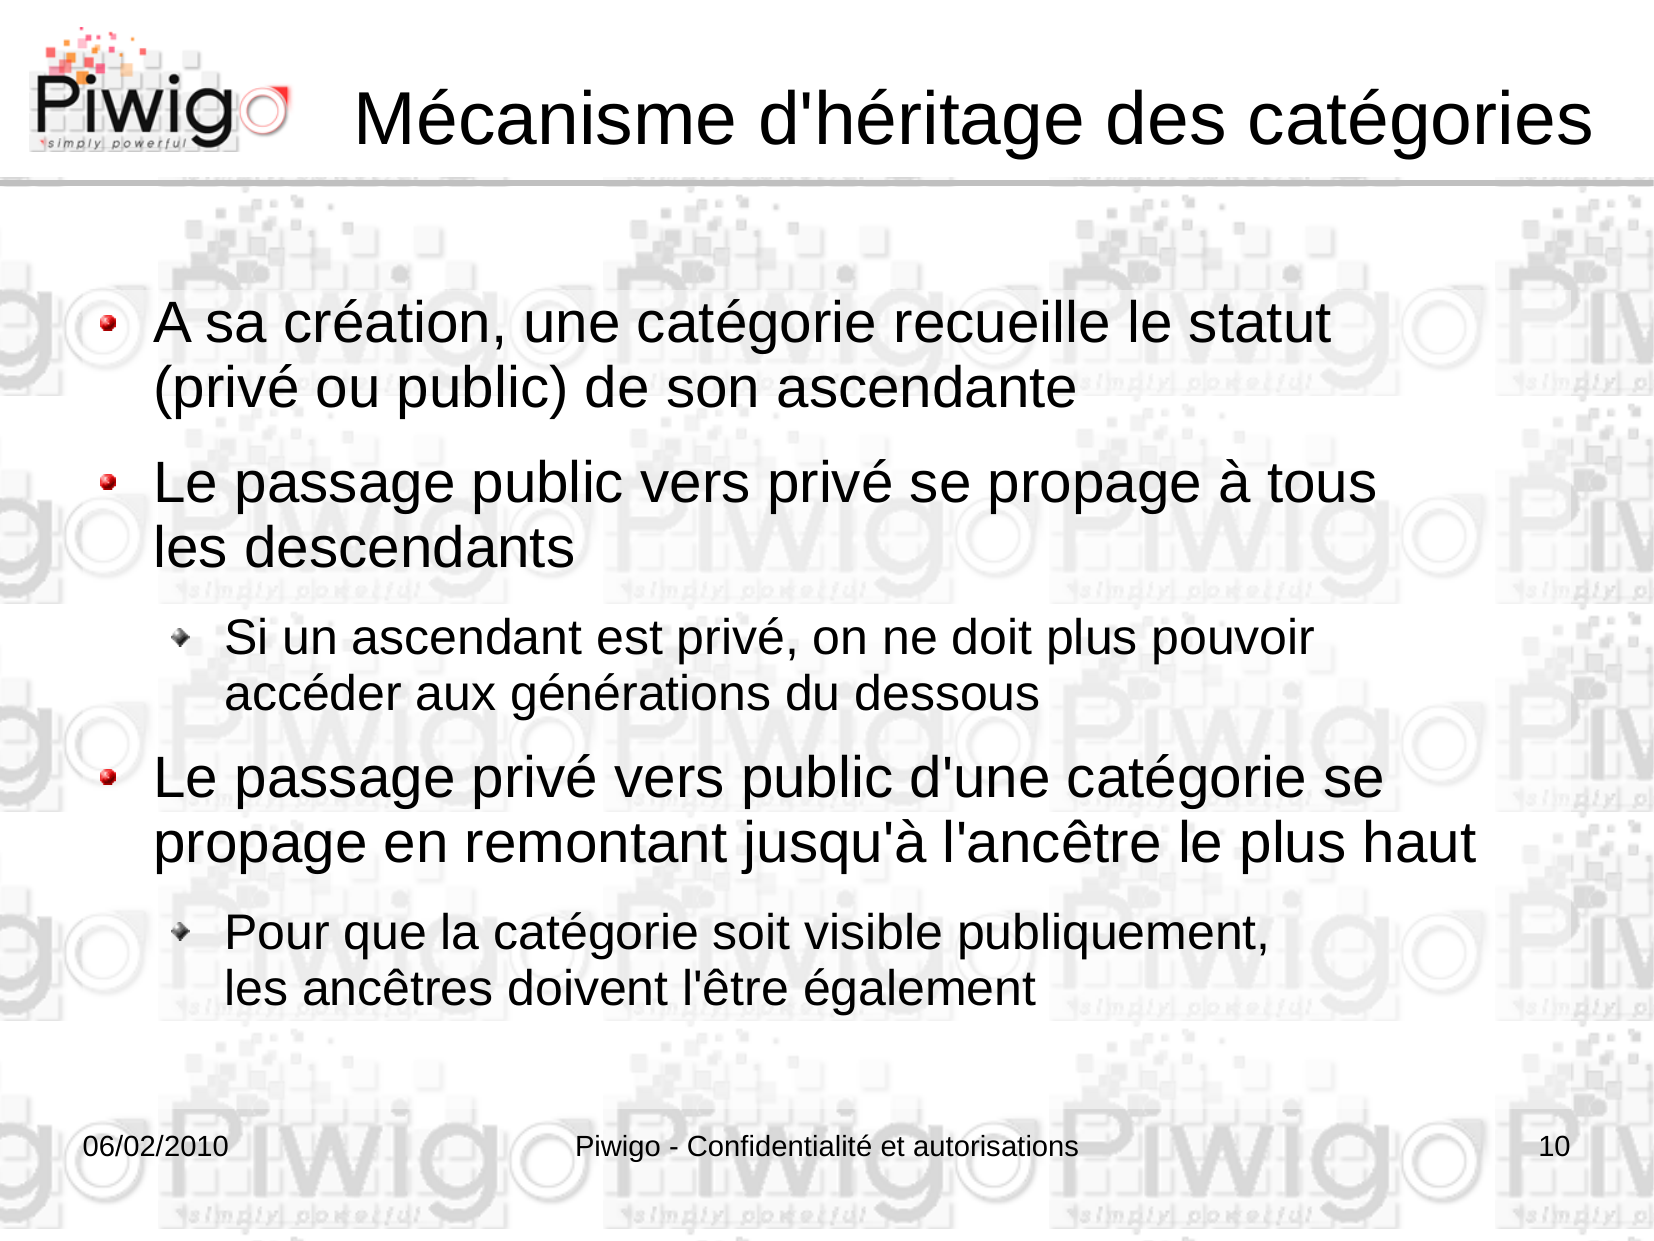

# Mécanisme d'héritage des catégories
A sa création, une catégorie recueille le statut
(privé ou public) de son ascendante
Le passage public vers privé se propage à tous
les descendants
Si un ascendant est privé, on ne doit plus pouvoir
accéder aux générations du dessous
Le passage privé vers public d'une catégorie se propage en remontant jusqu'à l'ancêtre le plus haut
Pour que la catégorie soit visible publiquement,
les ancêtres doivent l'être également
06/02/2010
Piwigo - Confidentialité et autorisations
10